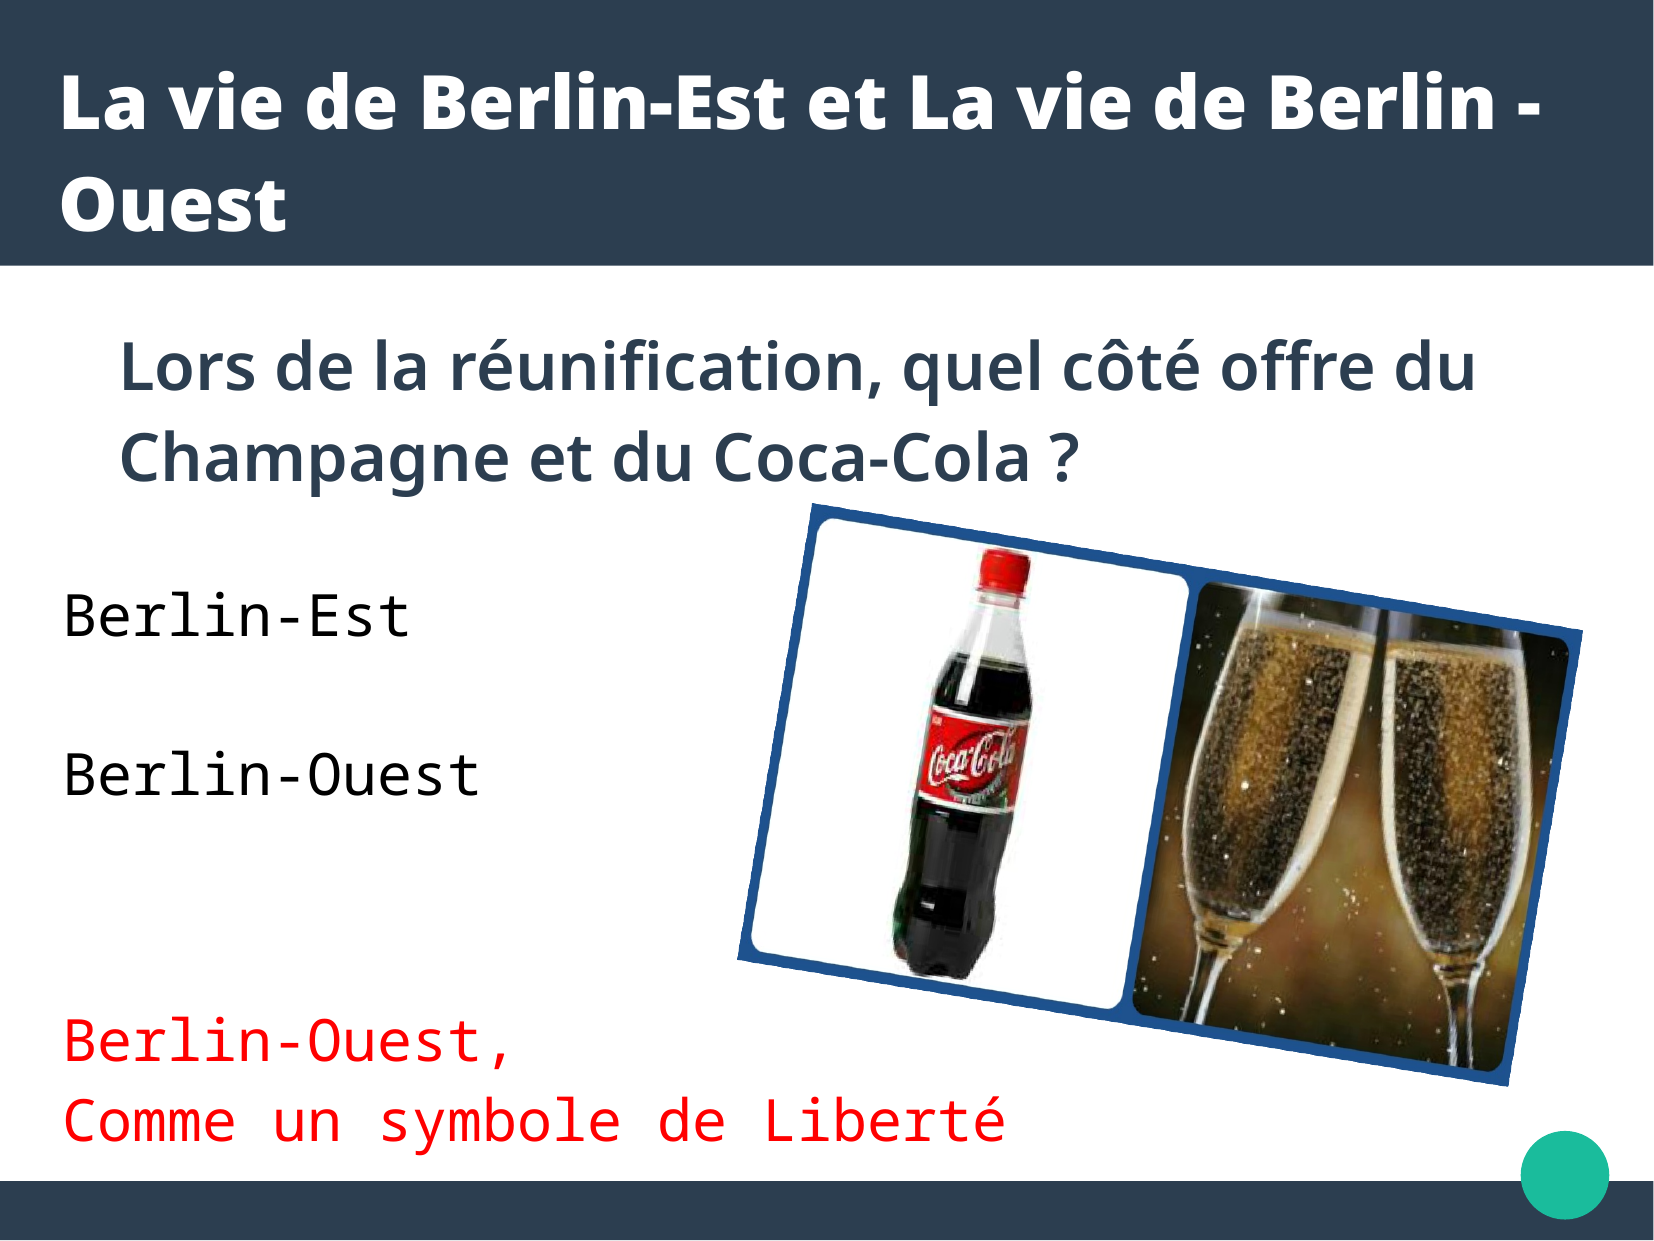

# La vie de Berlin-Est et La vie de Berlin -Ouest
Lors de la réunification, quel côté offre du Champagne et du Coca-Cola ?
Berlin-Est
Berlin-Ouest
Berlin-Ouest,
Comme un symbole de Liberté